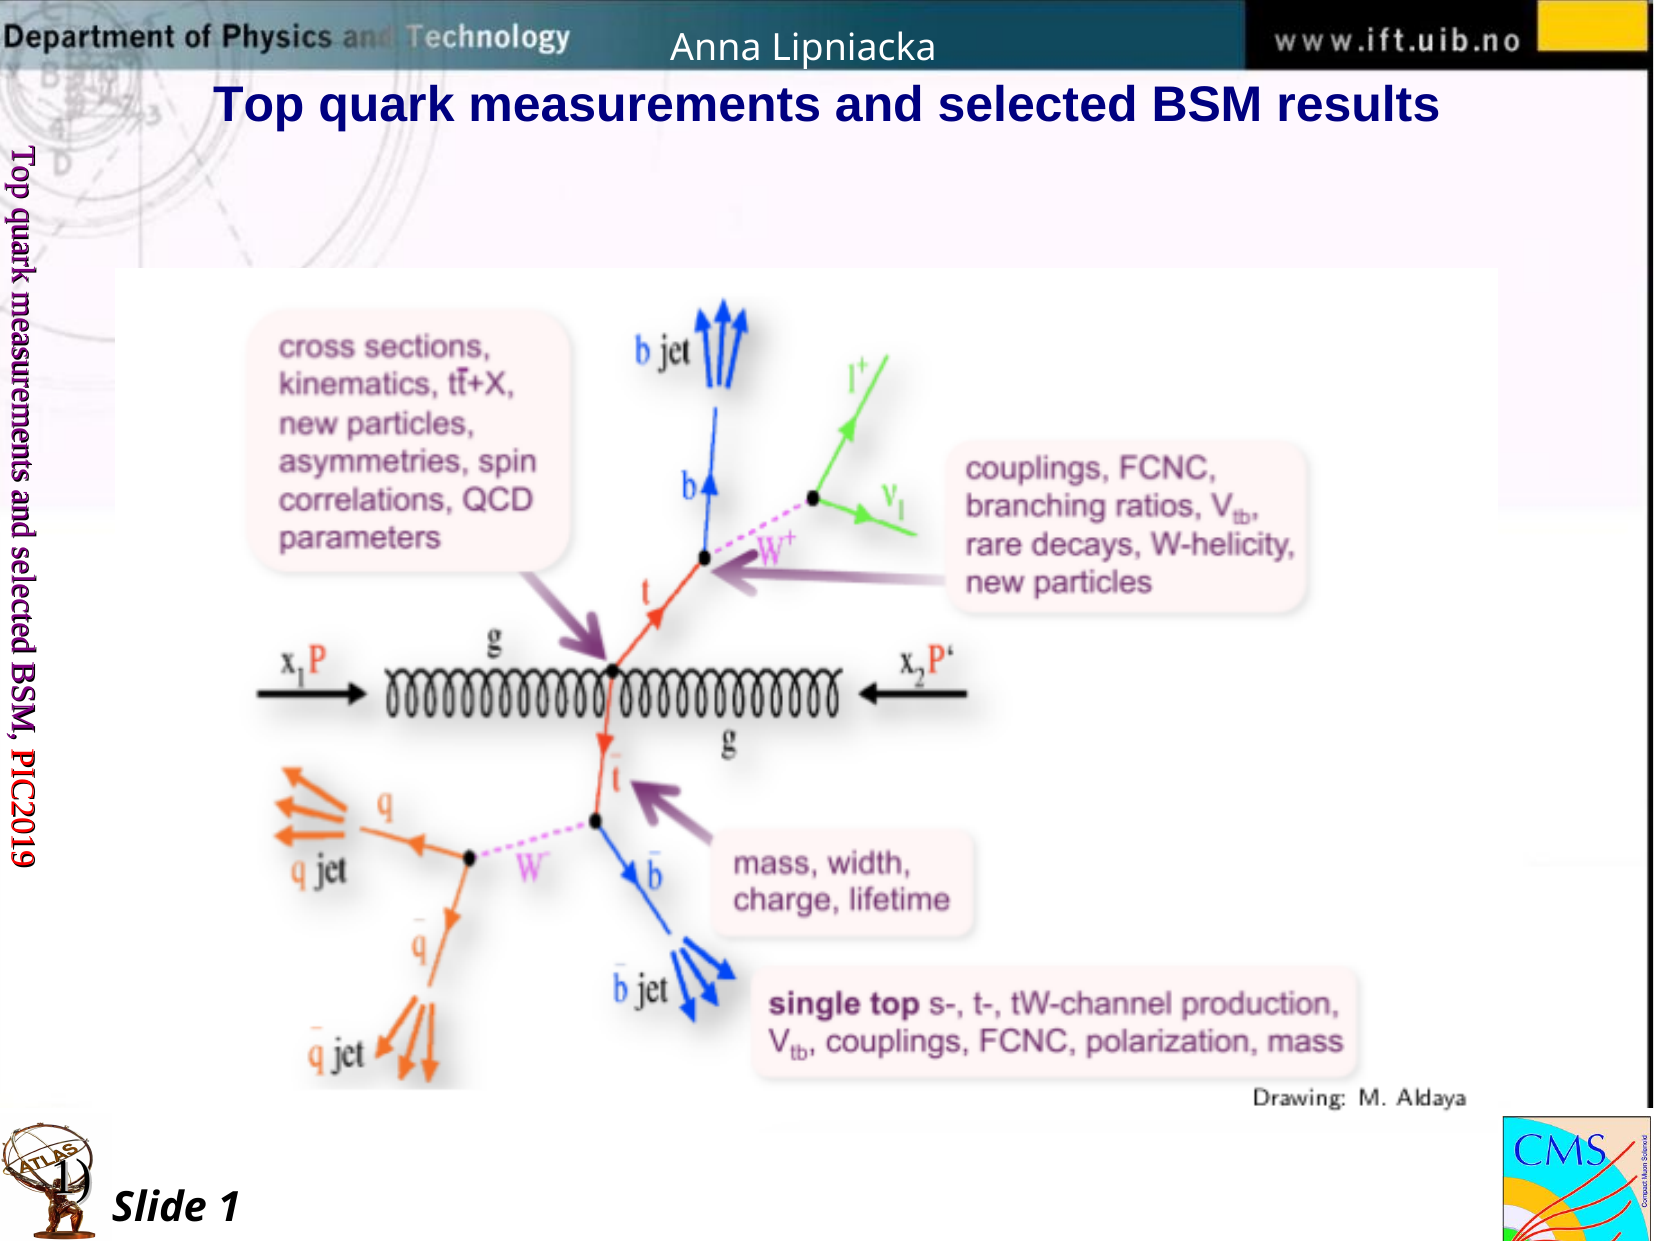

# Top quark measurements and selected BSM results
1)
Slide 1